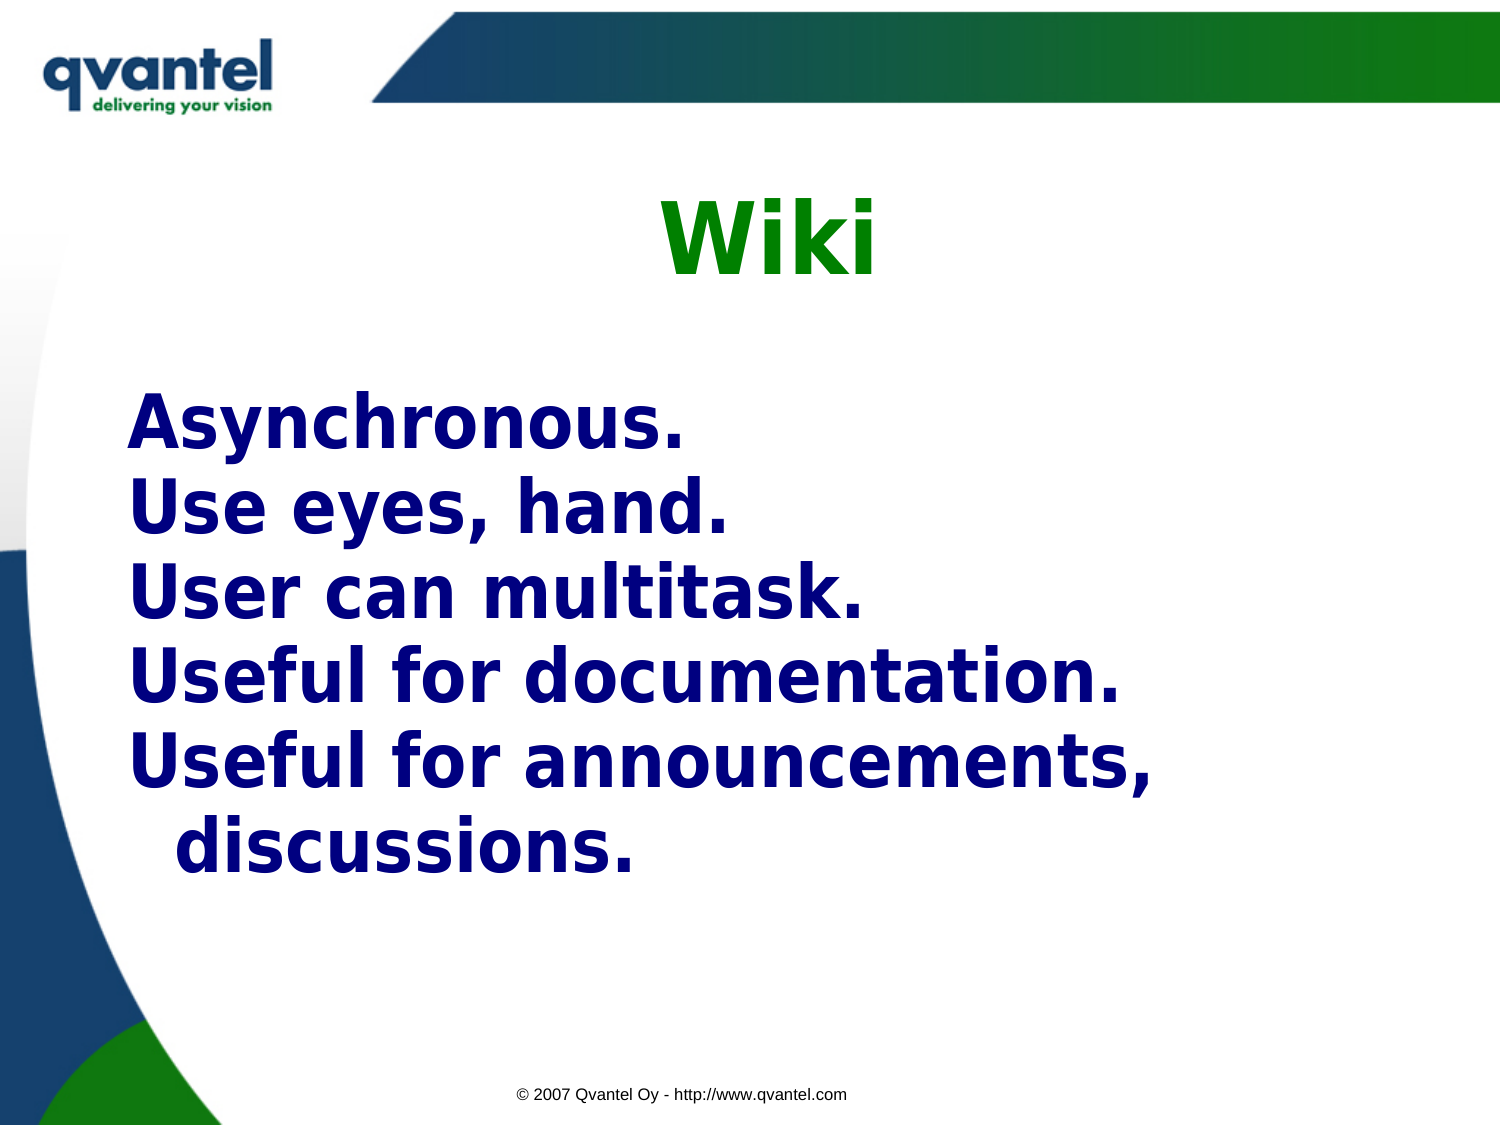

Wiki
Asynchronous.
Use eyes, hand.
User can multitask.
Useful for documentation.
Useful for announcements,
 discussions.
© 2007 Qvantel Oy - http://www.qvantel.com